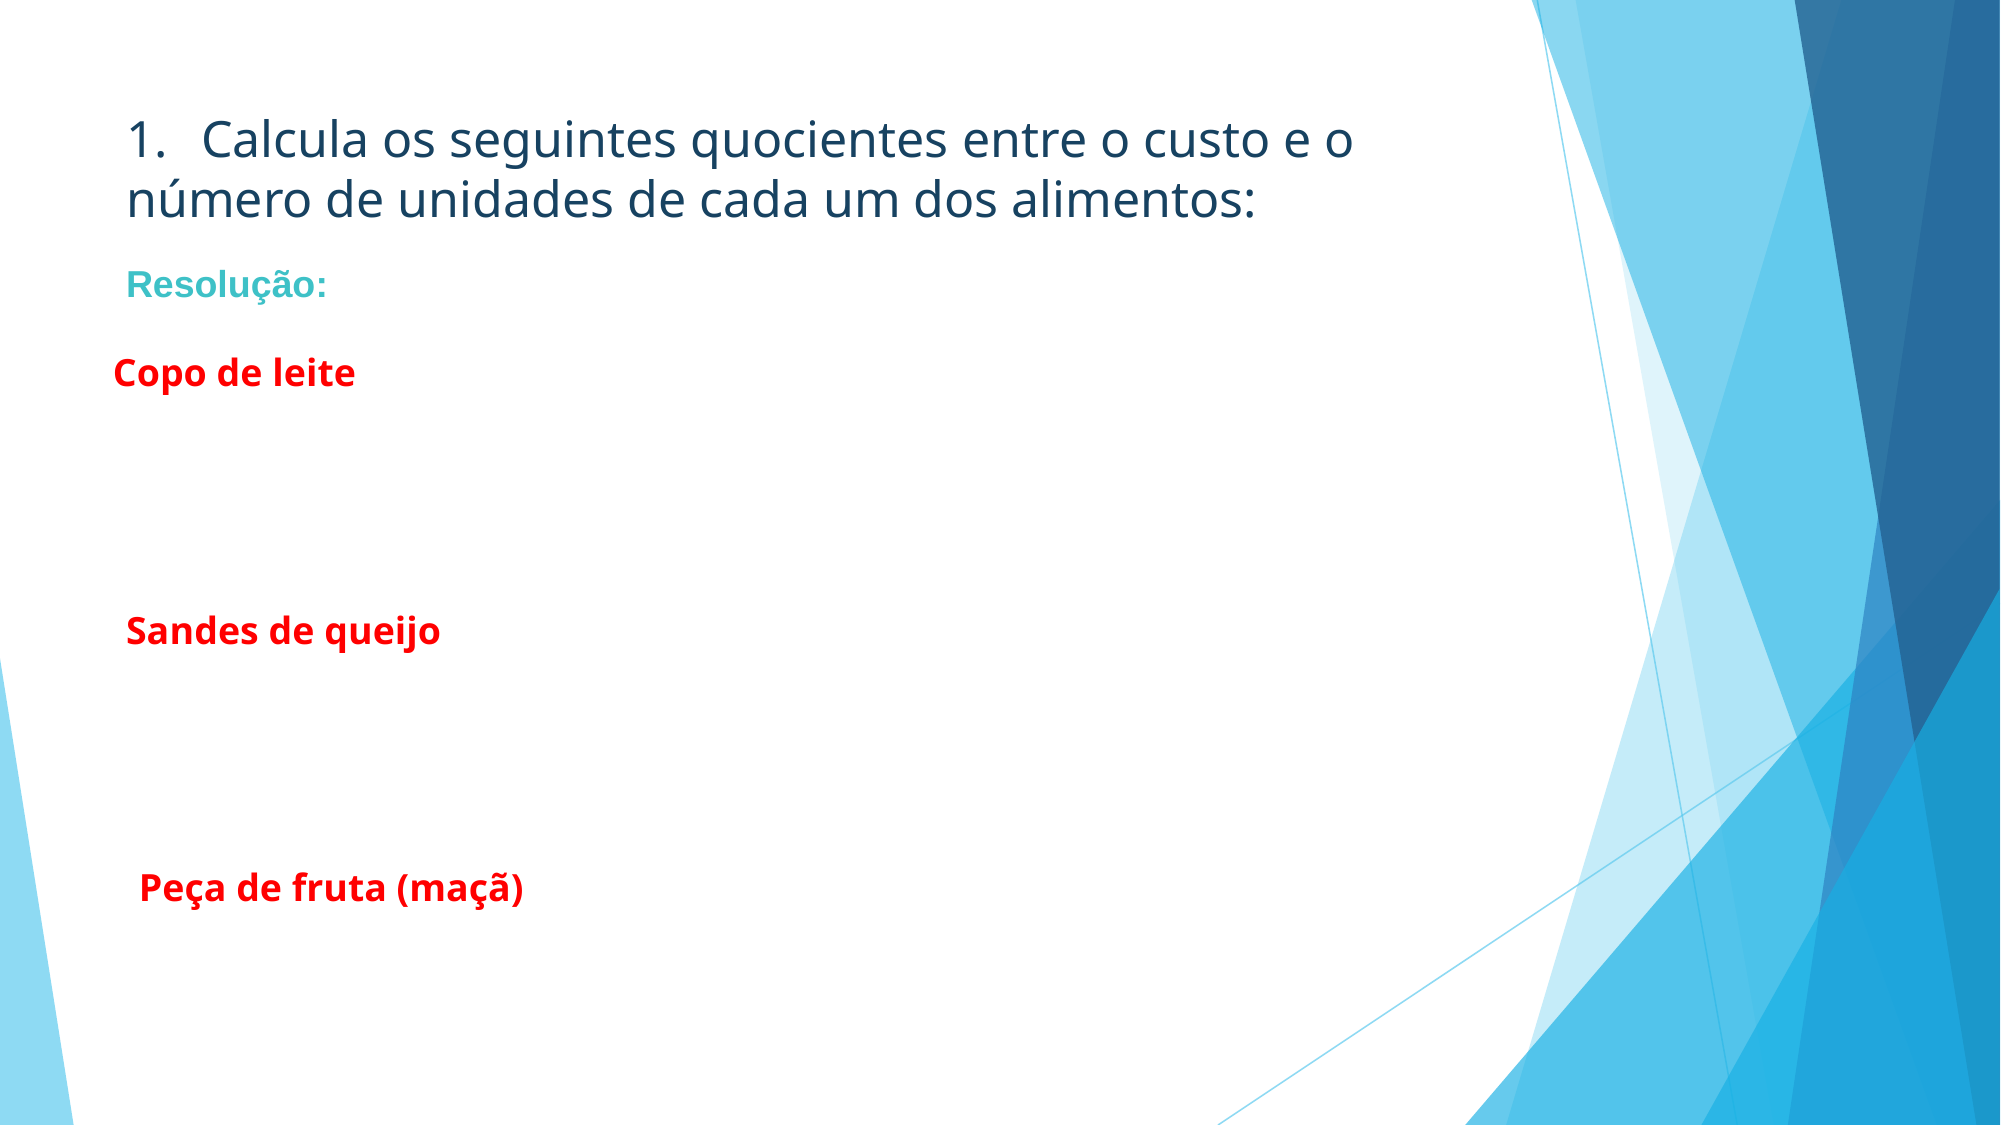

# 1.	Calcula os seguintes quocientes entre o custo e o número de unidades de cada um dos alimentos:
Resolução:
Copo de leite
Sandes de queijo
Peça de fruta (maçã)